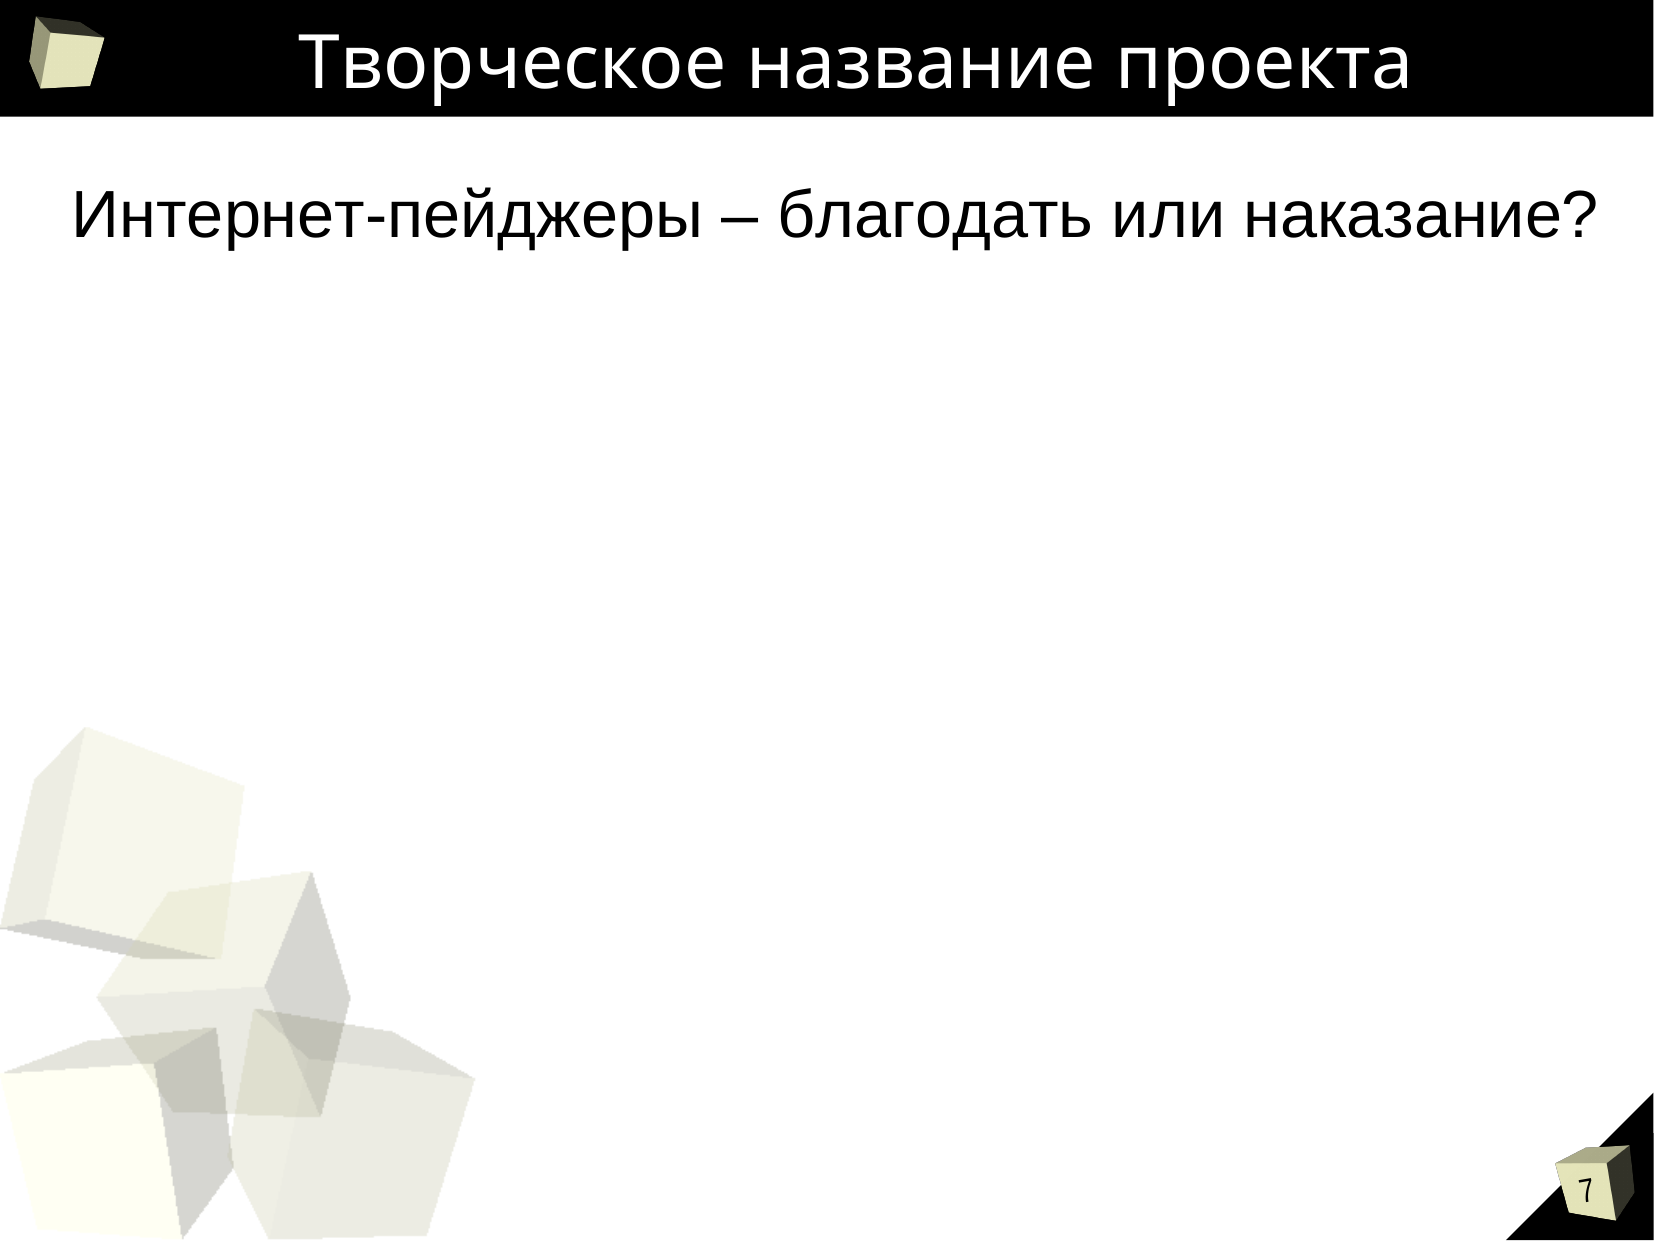

# Творческое название проекта
Интернет-пейджеры – благодать или наказание?